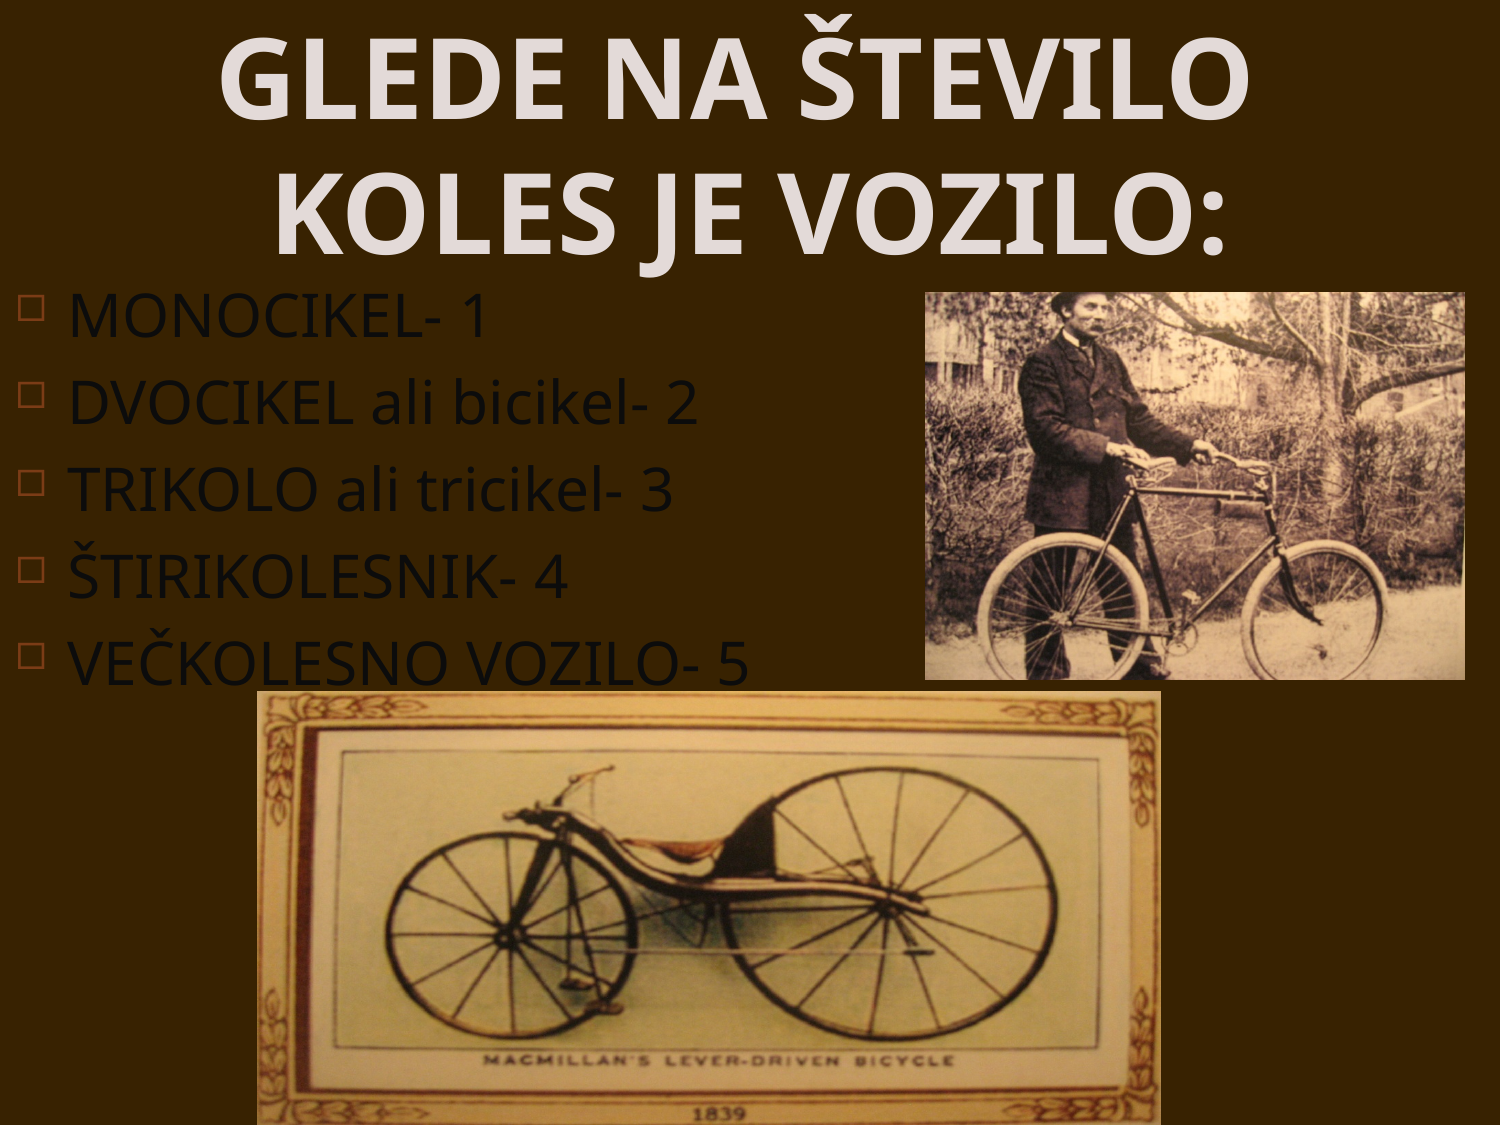

GLEDE NA ŠTEVILO
KOLES JE VOZILO:
#
MONOCIKEL- 1
DVOCIKEL ali bicikel- 2
TRIKOLO ali tricikel- 3
ŠTIRIKOLESNIK- 4
VEČKOLESNO VOZILO- 5